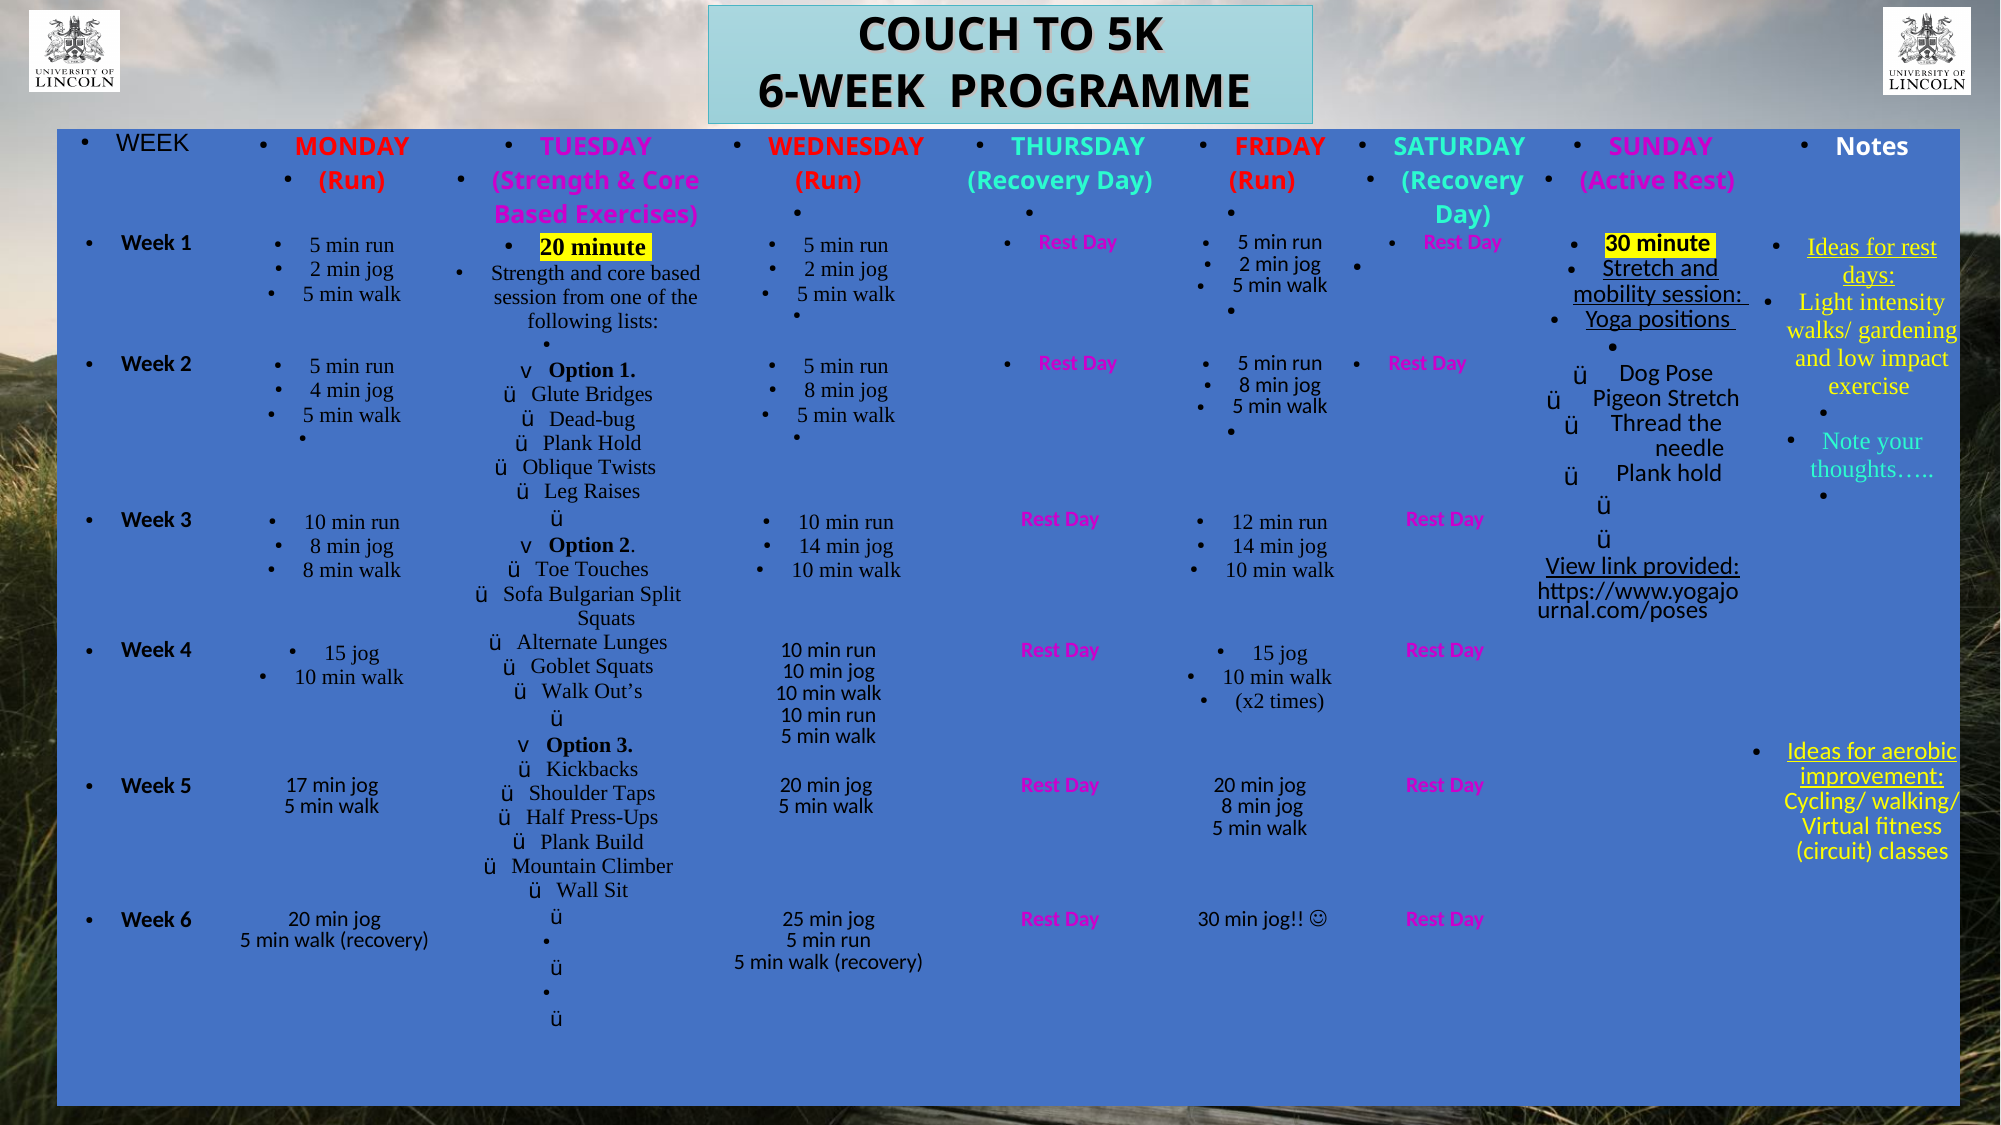

COUCH TO 5K
6-WEEK PROGRAMME
| WEEK | MONDAY (Run) | TUESDAY (Strength & Core Based Exercises) | WEDNESDAY (Run) | THURSDAY (Recovery Day) | FRIDAY (Run) | SATURDAY (Recovery Day) | SUNDAY (Active Rest) | Notes |
| --- | --- | --- | --- | --- | --- | --- | --- | --- |
| Week 1 | 5 min run 2 min jog 5 min walk | 20 minute Strength and core based session from one of the following lists: Option 1. Glute Bridges Dead-bug Plank Hold Oblique Twists Leg Raises Option 2. Toe Touches Sofa Bulgarian Split Squats Alternate Lunges Goblet Squats Walk Out’s Option 3. Kickbacks Shoulder Taps Half Press-Ups Plank Build Mountain Climber Wall Sit | 5 min run 2 min jog 5 min walk | Rest Day | 5 min run 2 min jog 5 min walk | Rest Day | 30 minute Stretch and mobility session: Yoga positions Dog Pose Pigeon Stretch Thread the needle Plank hold View link provided: https://www.yogajournal.com/poses | Ideas for rest days: Light intensity walks/ gardening and low impact exercise Note your thoughts….. |
| Week 2 | 5 min run 4 min jog 5 min walk | | 5 min run 8 min jog 5 min walk | Rest Day | 5 min run 8 min jog 5 min walk | Rest Day | | |
| Week 3 | 10 min run 8 min jog 8 min walk | | 10 min run 14 min jog 10 min walk | Rest Day | 12 min run 14 min jog 10 min walk | Rest Day | | |
| Week 4 | 15 jog 10 min walk | | 10 min run 10 min jog 10 min walk 10 min run 5 min walk | Rest Day | 15 jog 10 min walk (x2 times) | Rest Day | | |
| | | | | | | | | Ideas for aerobic improvement: Cycling/ walking/ Virtual fitness (circuit) classes |
| Week 5 | 17 min jog 5 min walk | | 20 min jog 5 min walk | Rest Day | 20 min jog 8 min jog 5 min walk | Rest Day | | |
| Week 6 | 20 min jog 5 min walk (recovery) | | 25 min jog 5 min run 5 min walk (recovery) | Rest Day | 30 min jog!!  | Rest Day | | |